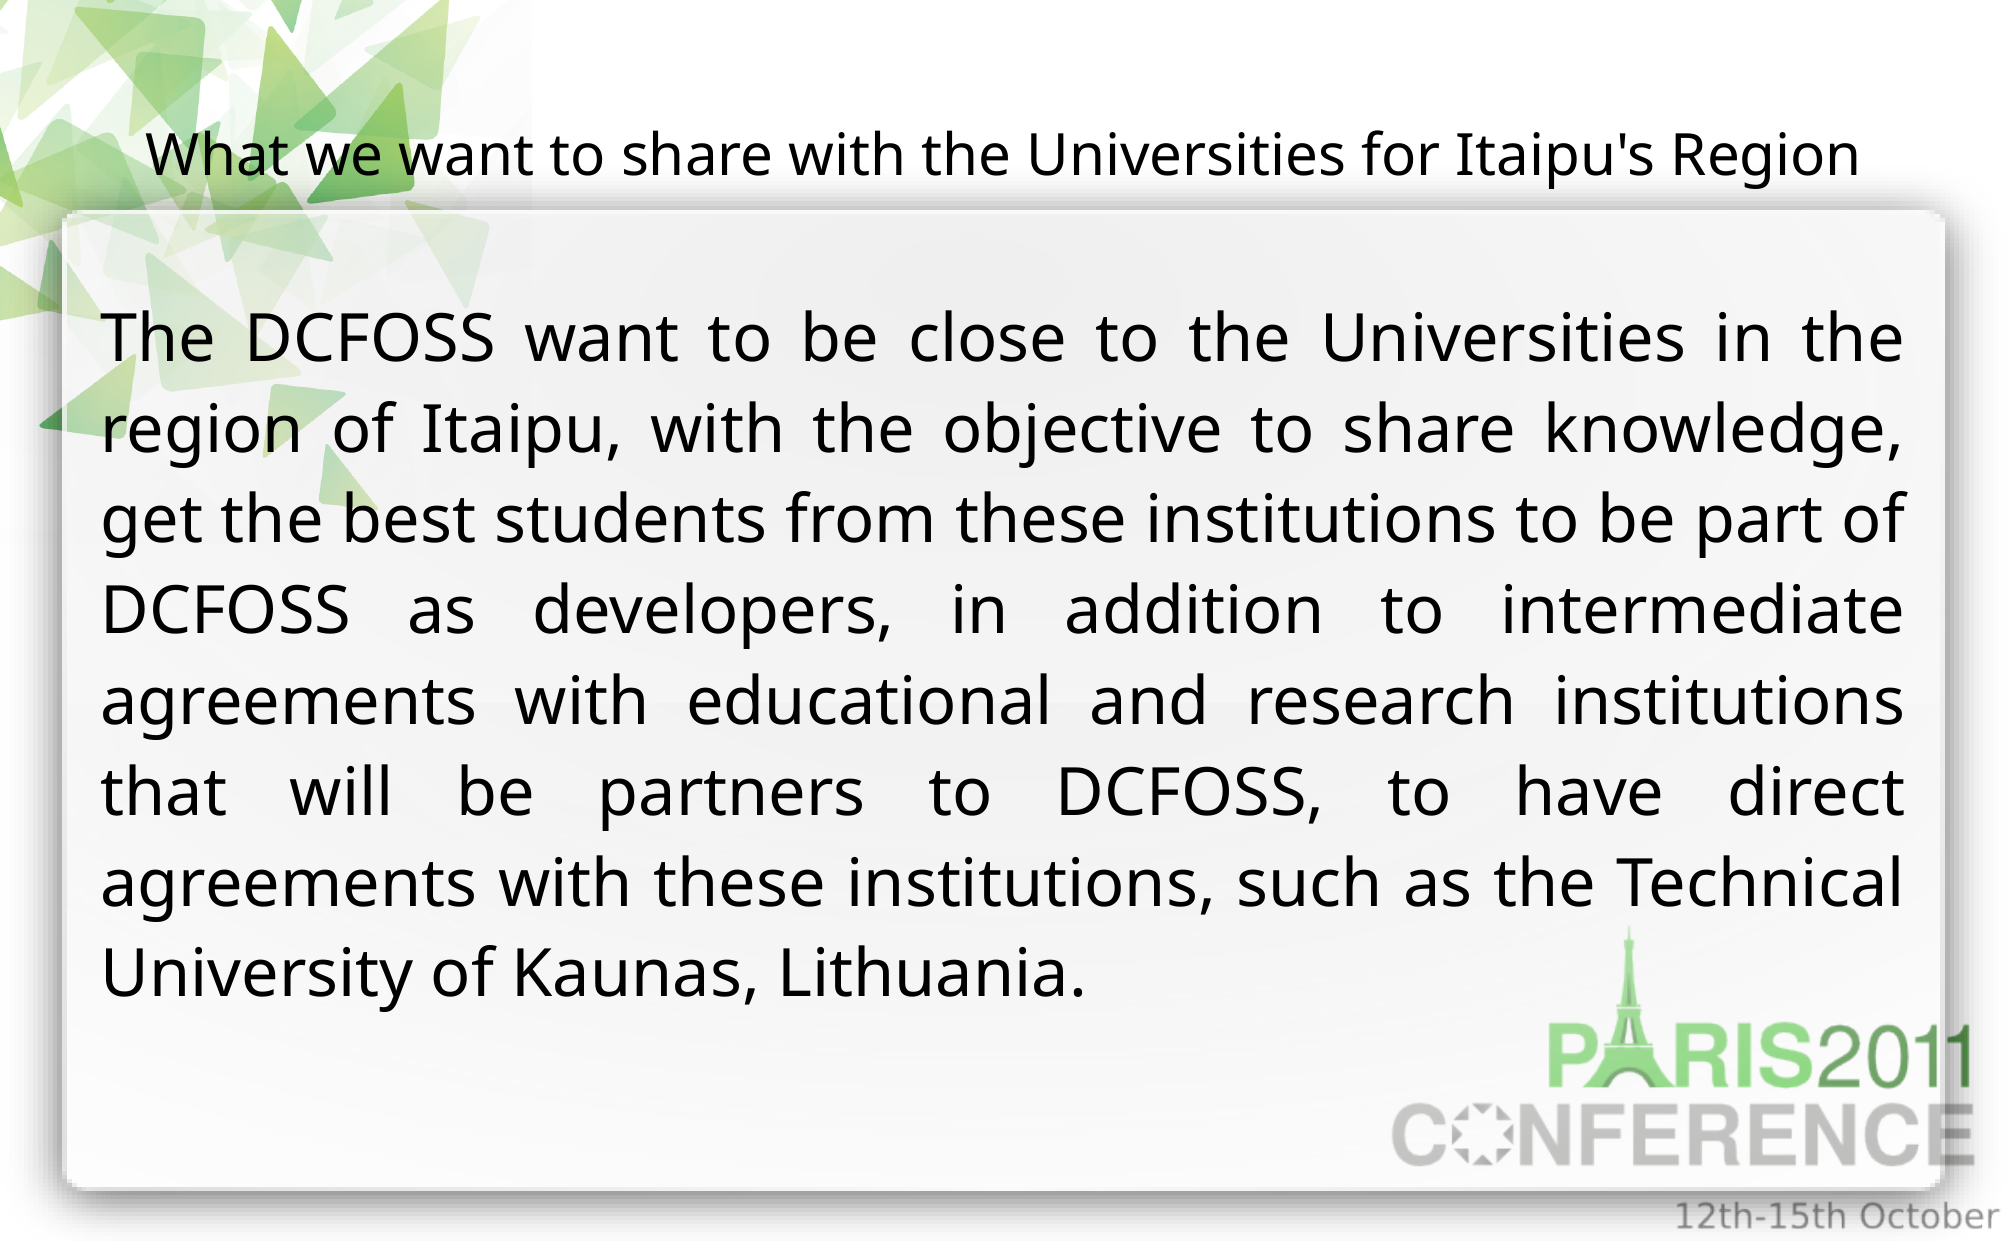

# What we want to share with the Universities for Itaipu's Region
The DCFOSS want to be close to the Universities in the region of Itaipu, with the objective to share knowledge, get the best students from these institutions to be part of DCFOSS as developers, in addition to intermediate agreements with educational and research institutions that will be partners to DCFOSS, to have direct agreements with these institutions, such as the Technical University of Kaunas, Lithuania.